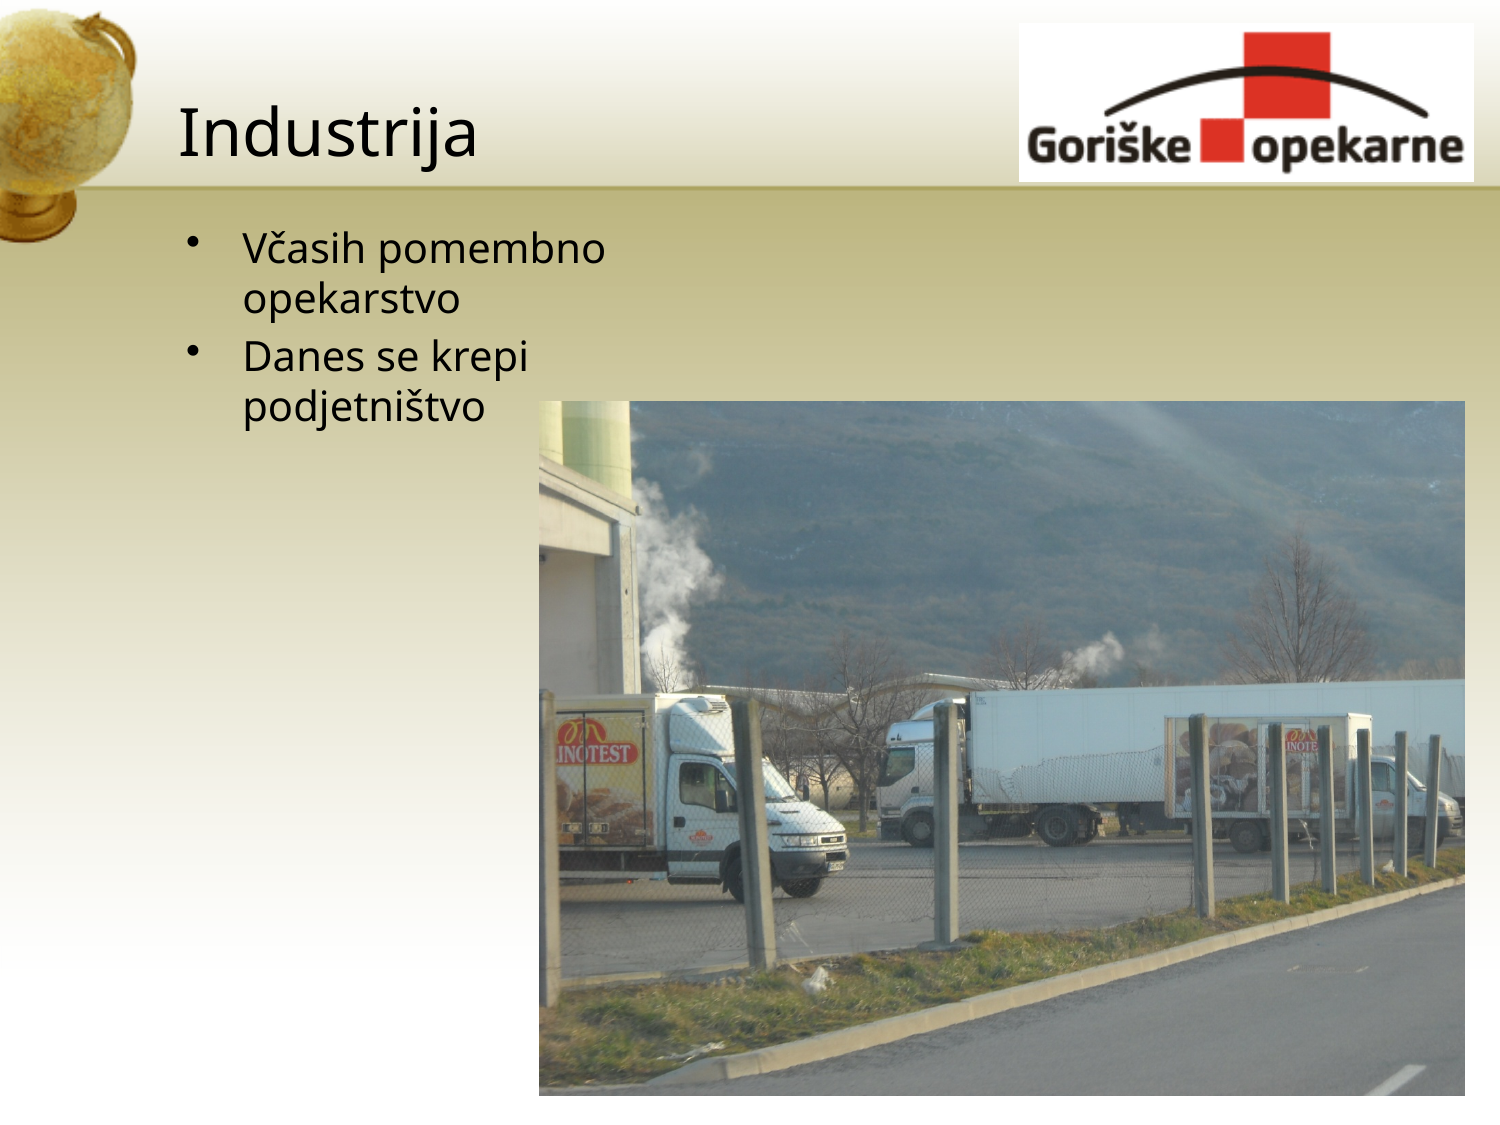

# Industrija
Včasih pomembno opekarstvo
Danes se krepi podjetništvo